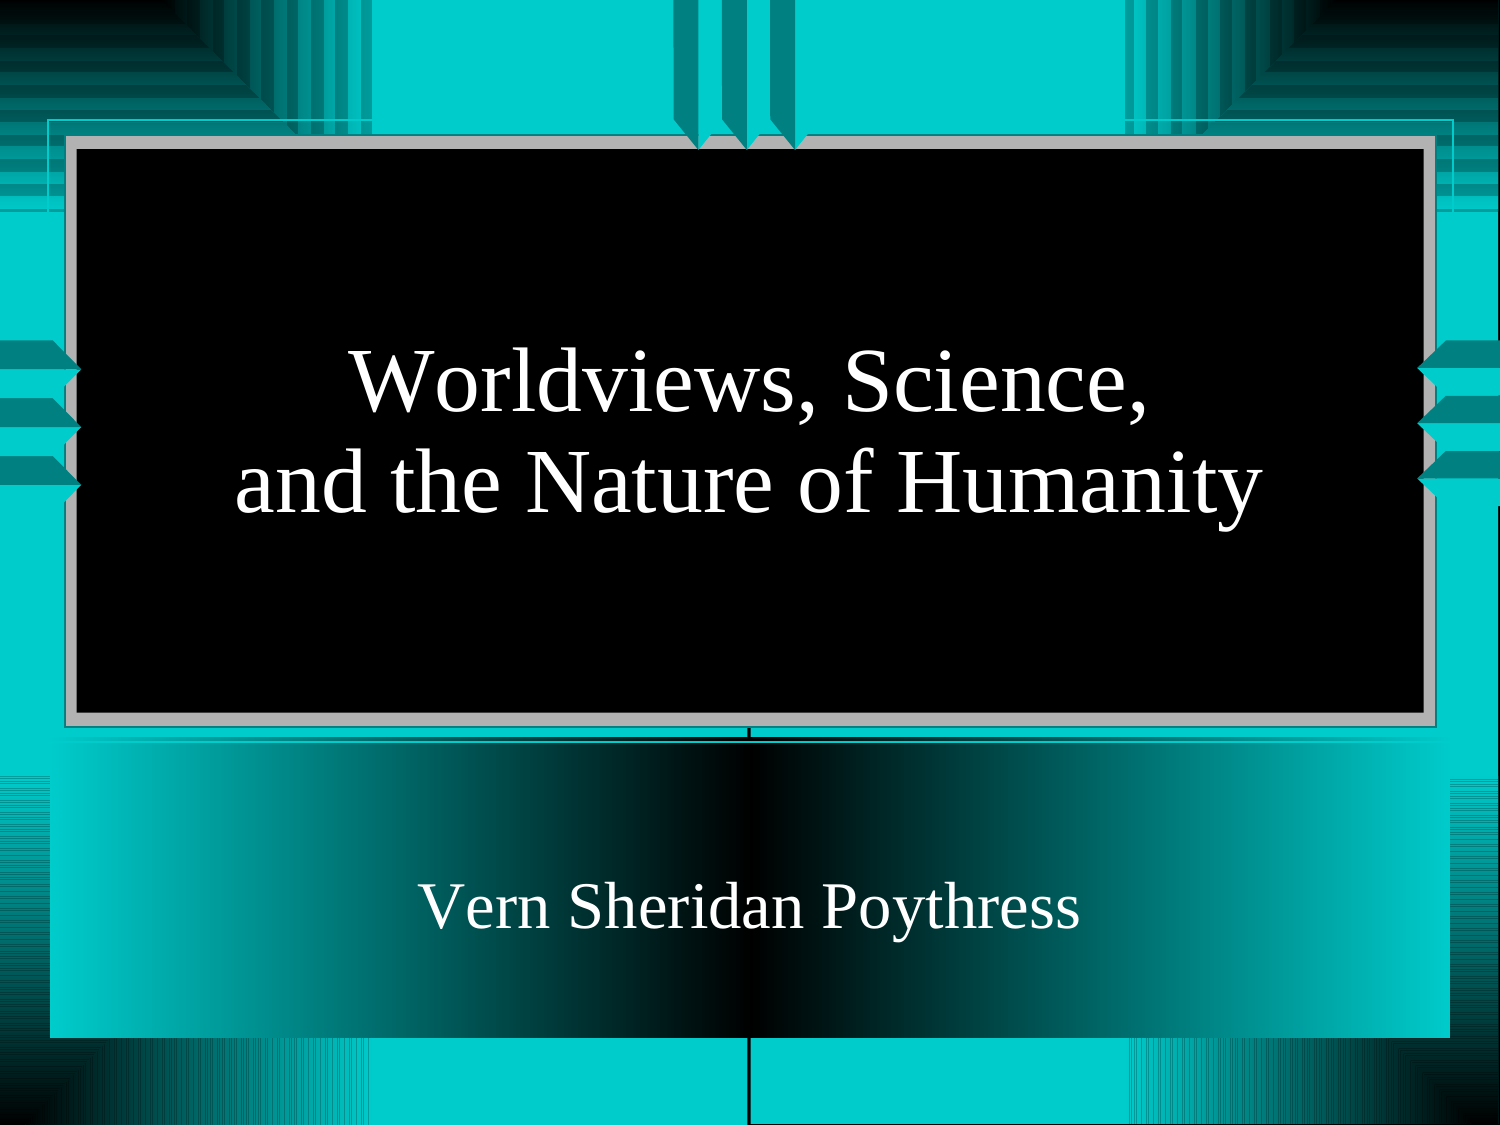

# Worldviews, Science, and the Nature of Humanity
Vern Sheridan Poythress